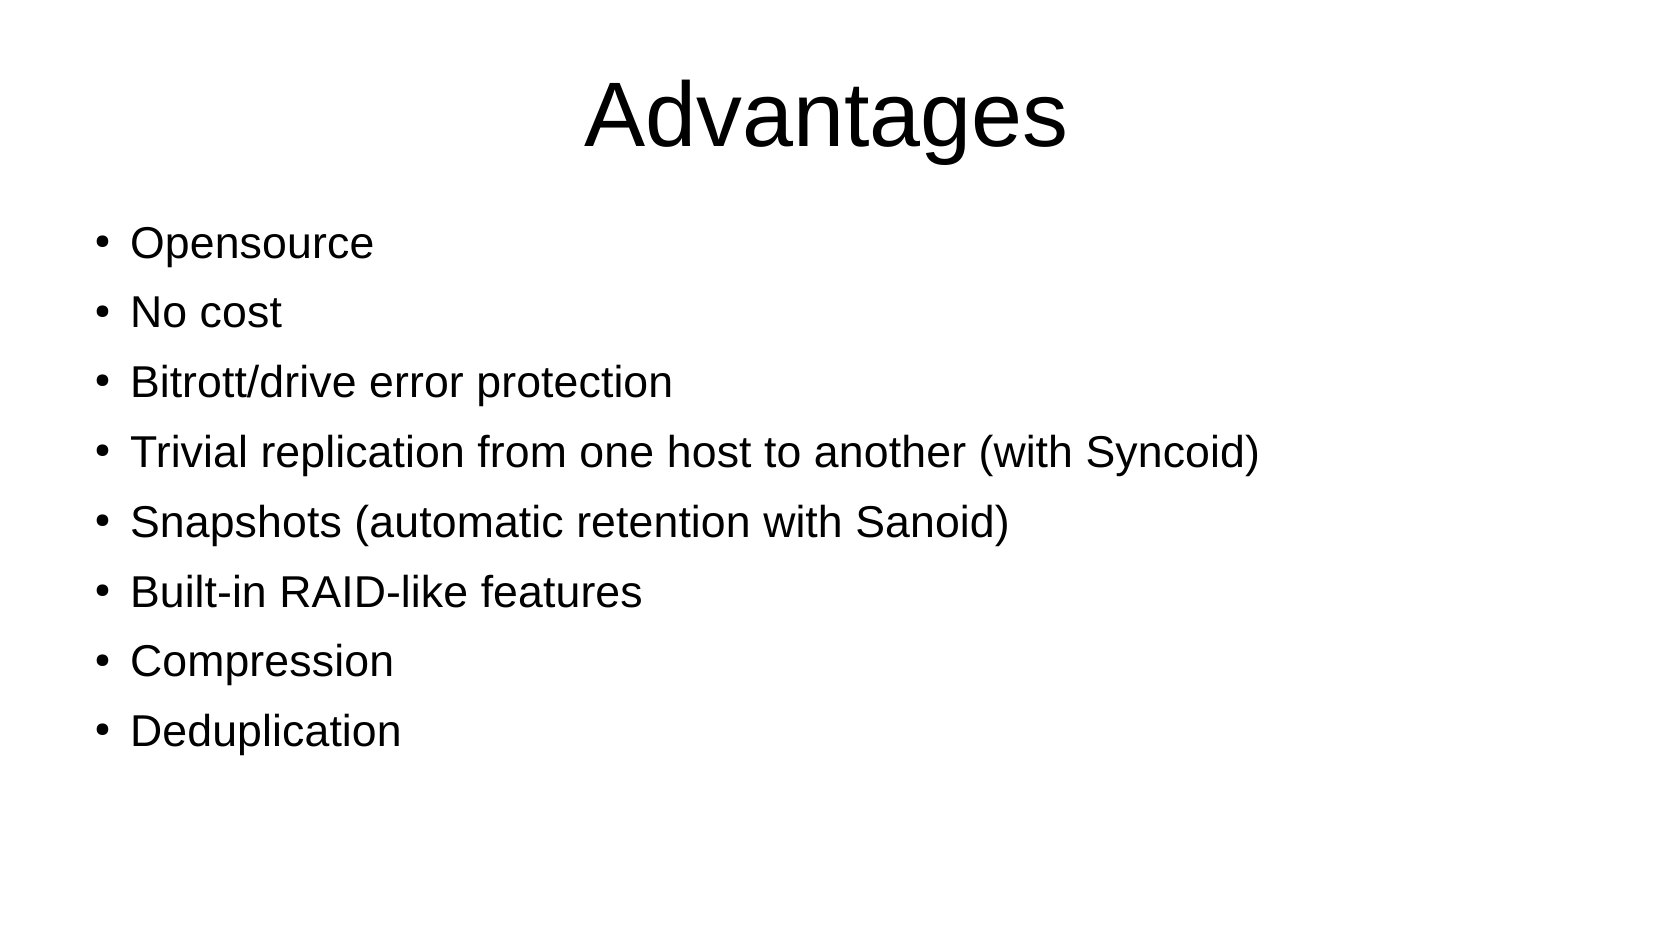

# Advantages
Opensource
No cost
Bitrott/drive error protection
Trivial replication from one host to another (with Syncoid)
Snapshots (automatic retention with Sanoid)
Built-in RAID-like features
Compression
Deduplication